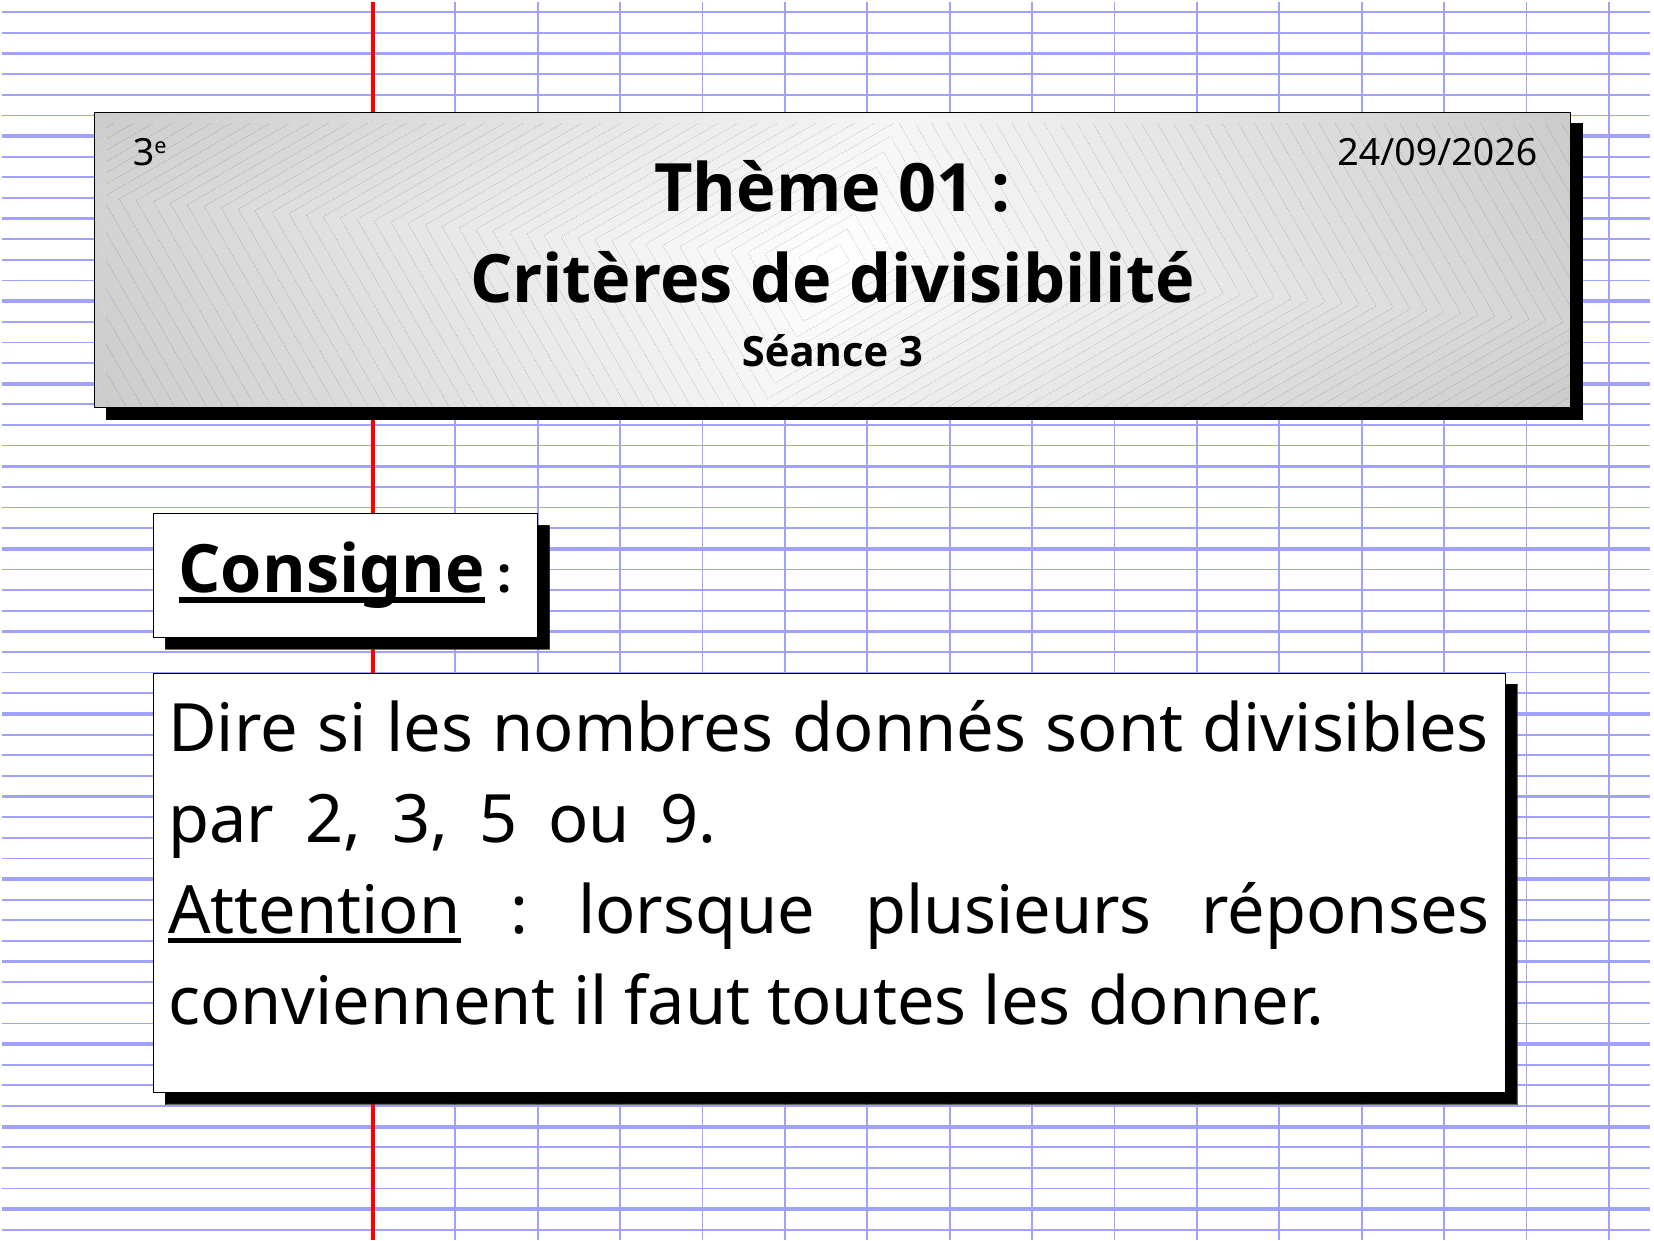

Thème 01 :
Critères de divisibilité
Séance 3
3e
Consigne :
Dire si les nombres donnés sont divisibles par 2, 3, 5 ou 9.
Attention : lorsque plusieurs réponses conviennent il faut toutes les donner.